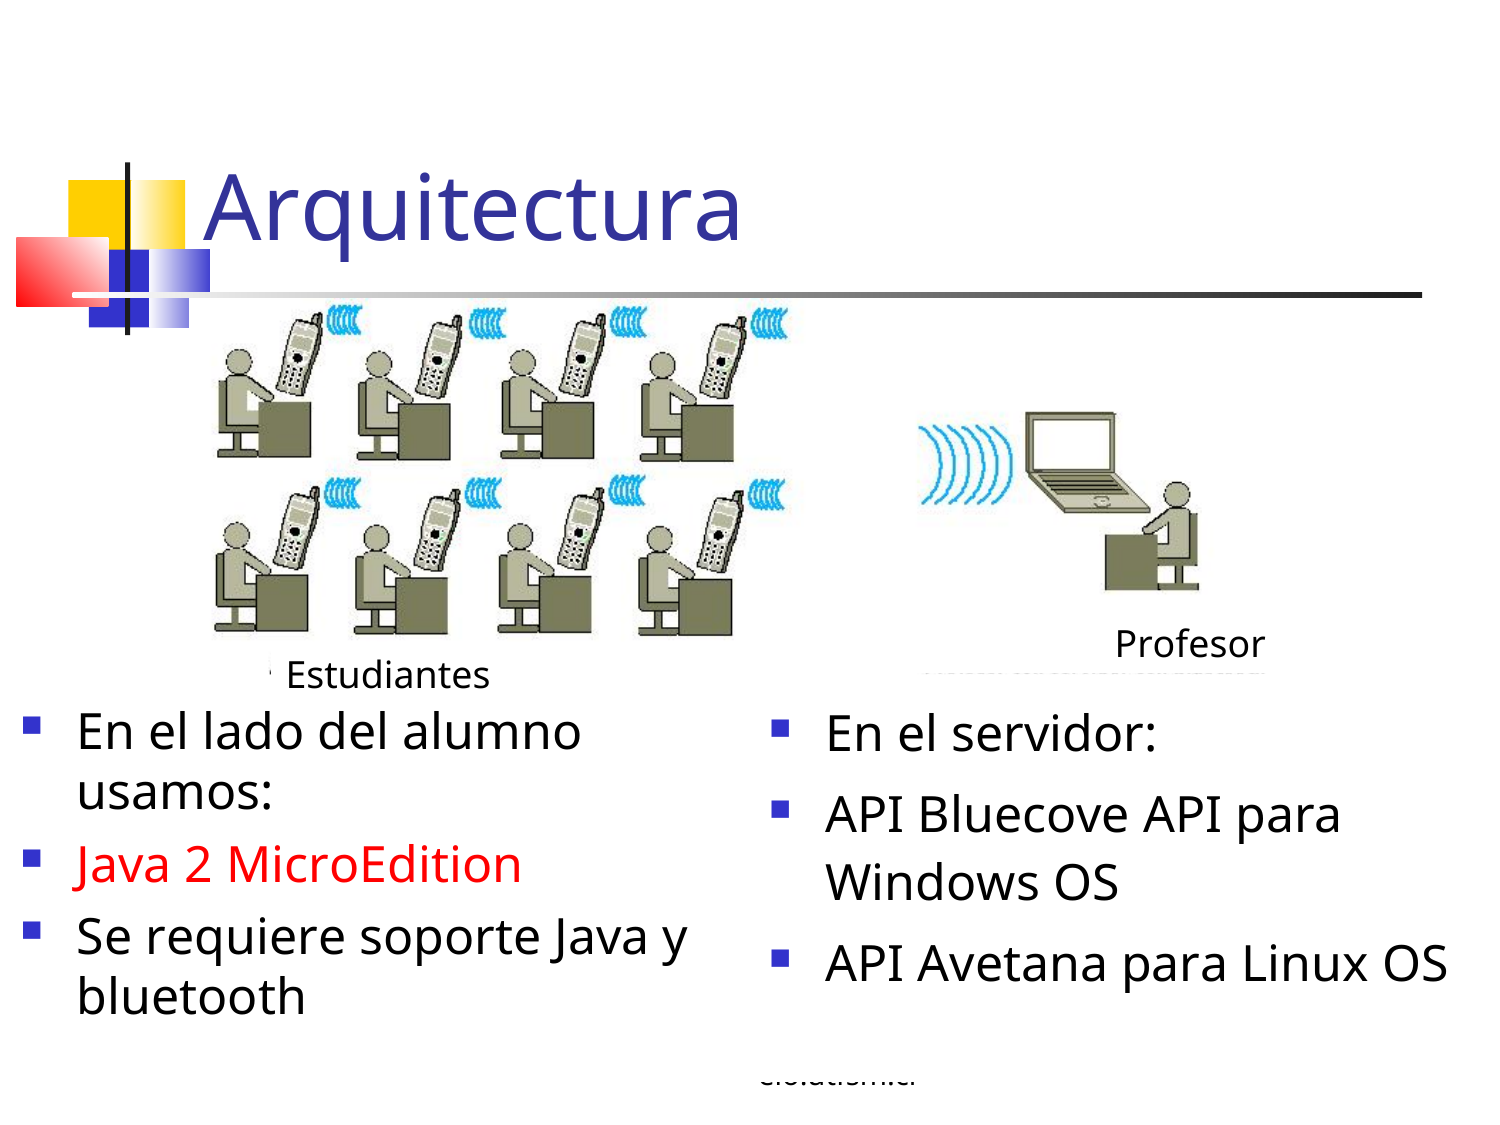

# Arquitectura
 Profesor
Estudiantes
En el servidor:
API Bluecove API para Windows OS
API Avetana para Linux OS
En el lado del alumno usamos:
Java 2 MicroEdition
Se requiere soporte Java y bluetooth
elo.utfsm.cl